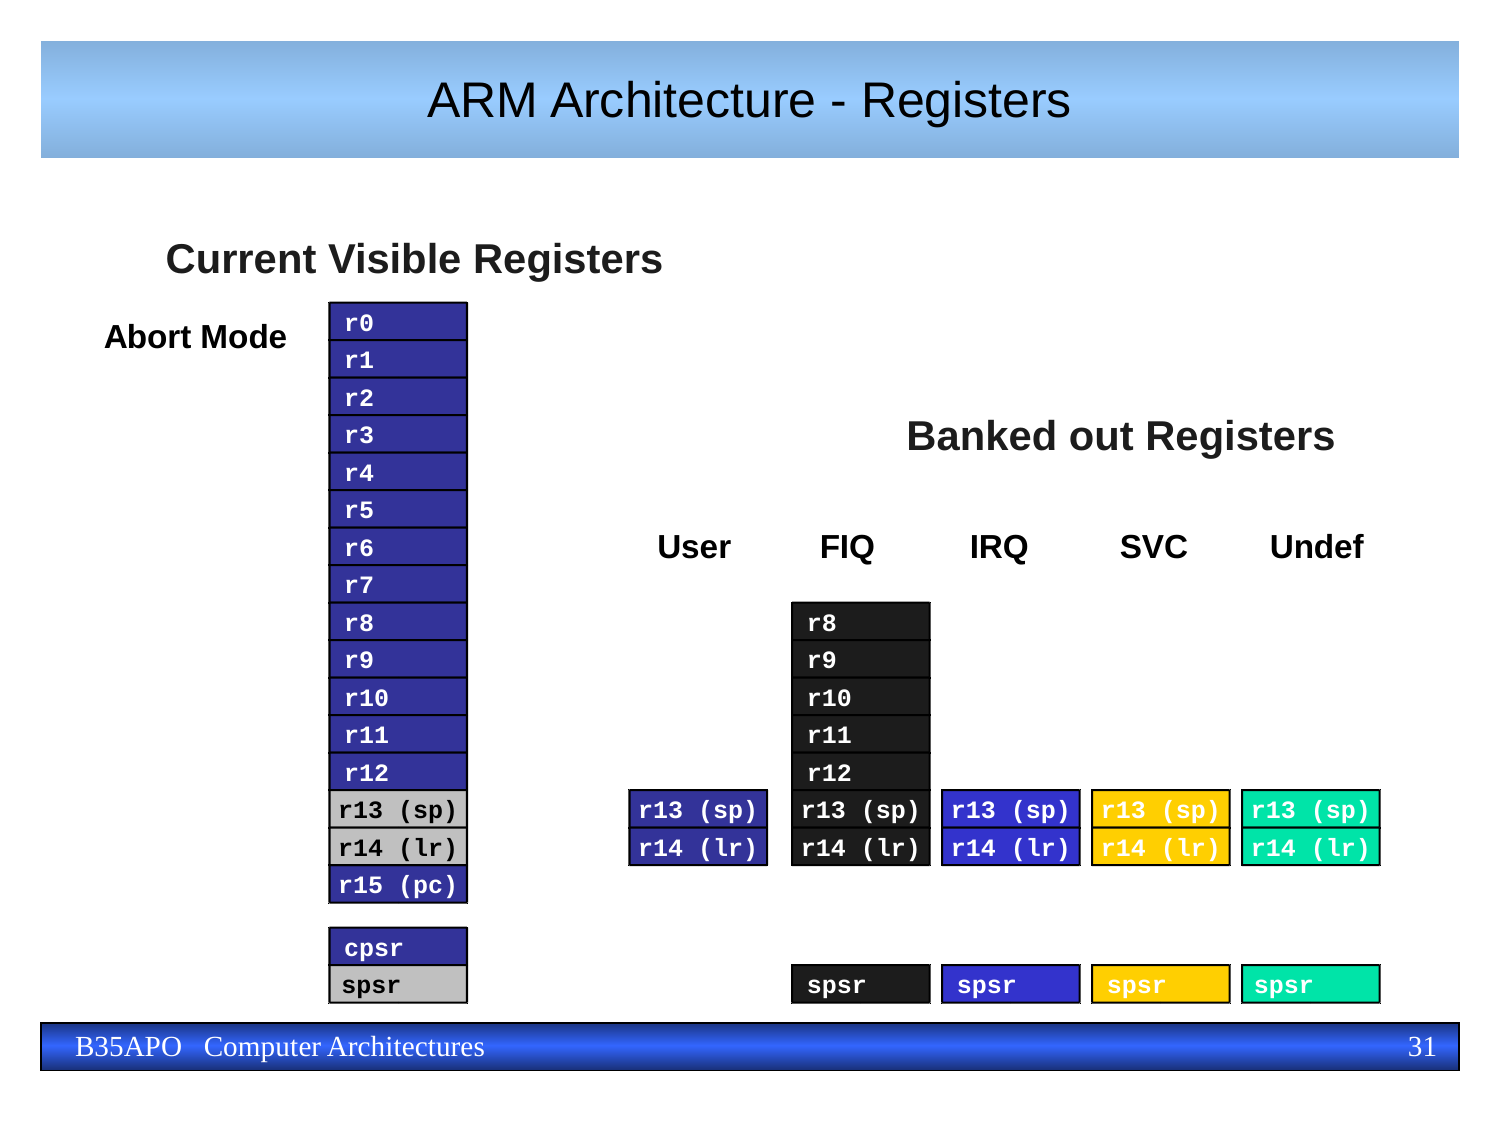

# ARM Architecture - Registers
B35APO Computer Architectures
31